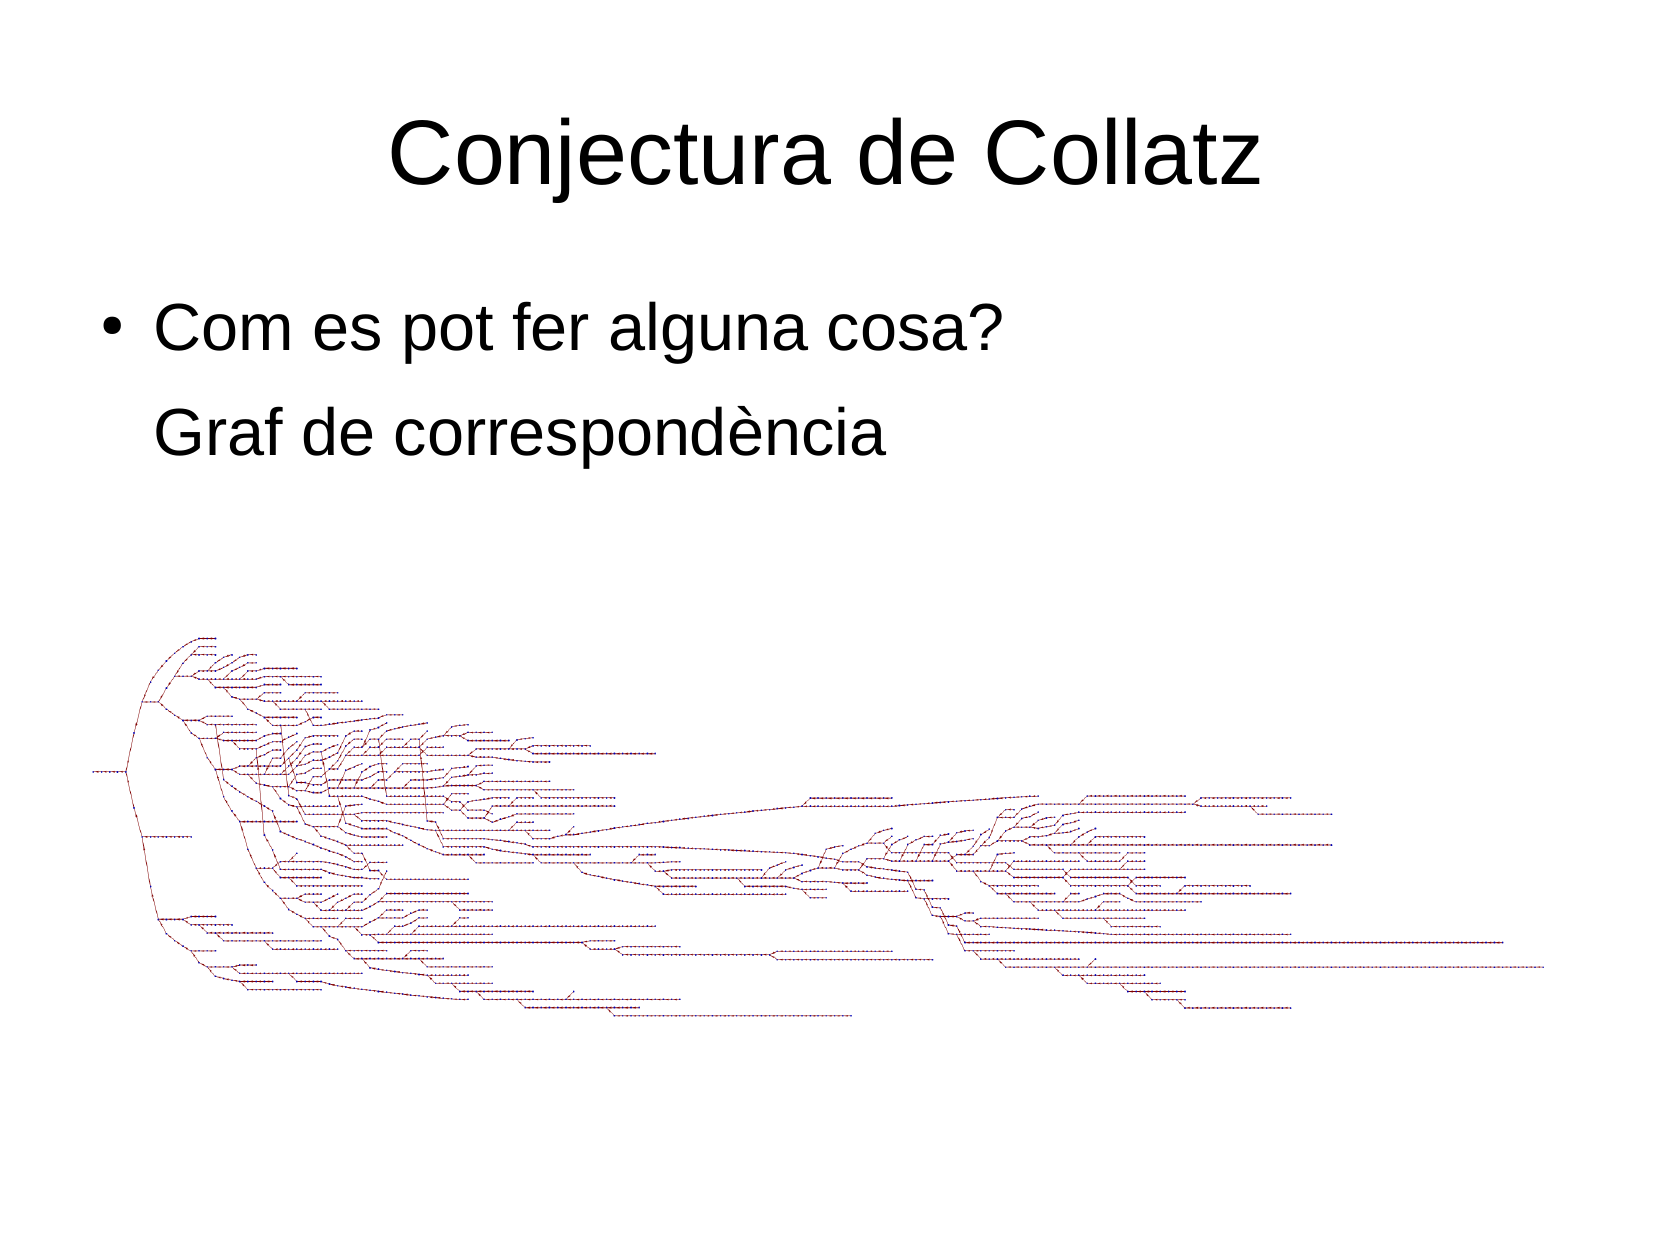

# Conjectura de Collatz
Com es pot fer alguna cosa?
Graf de correspondència